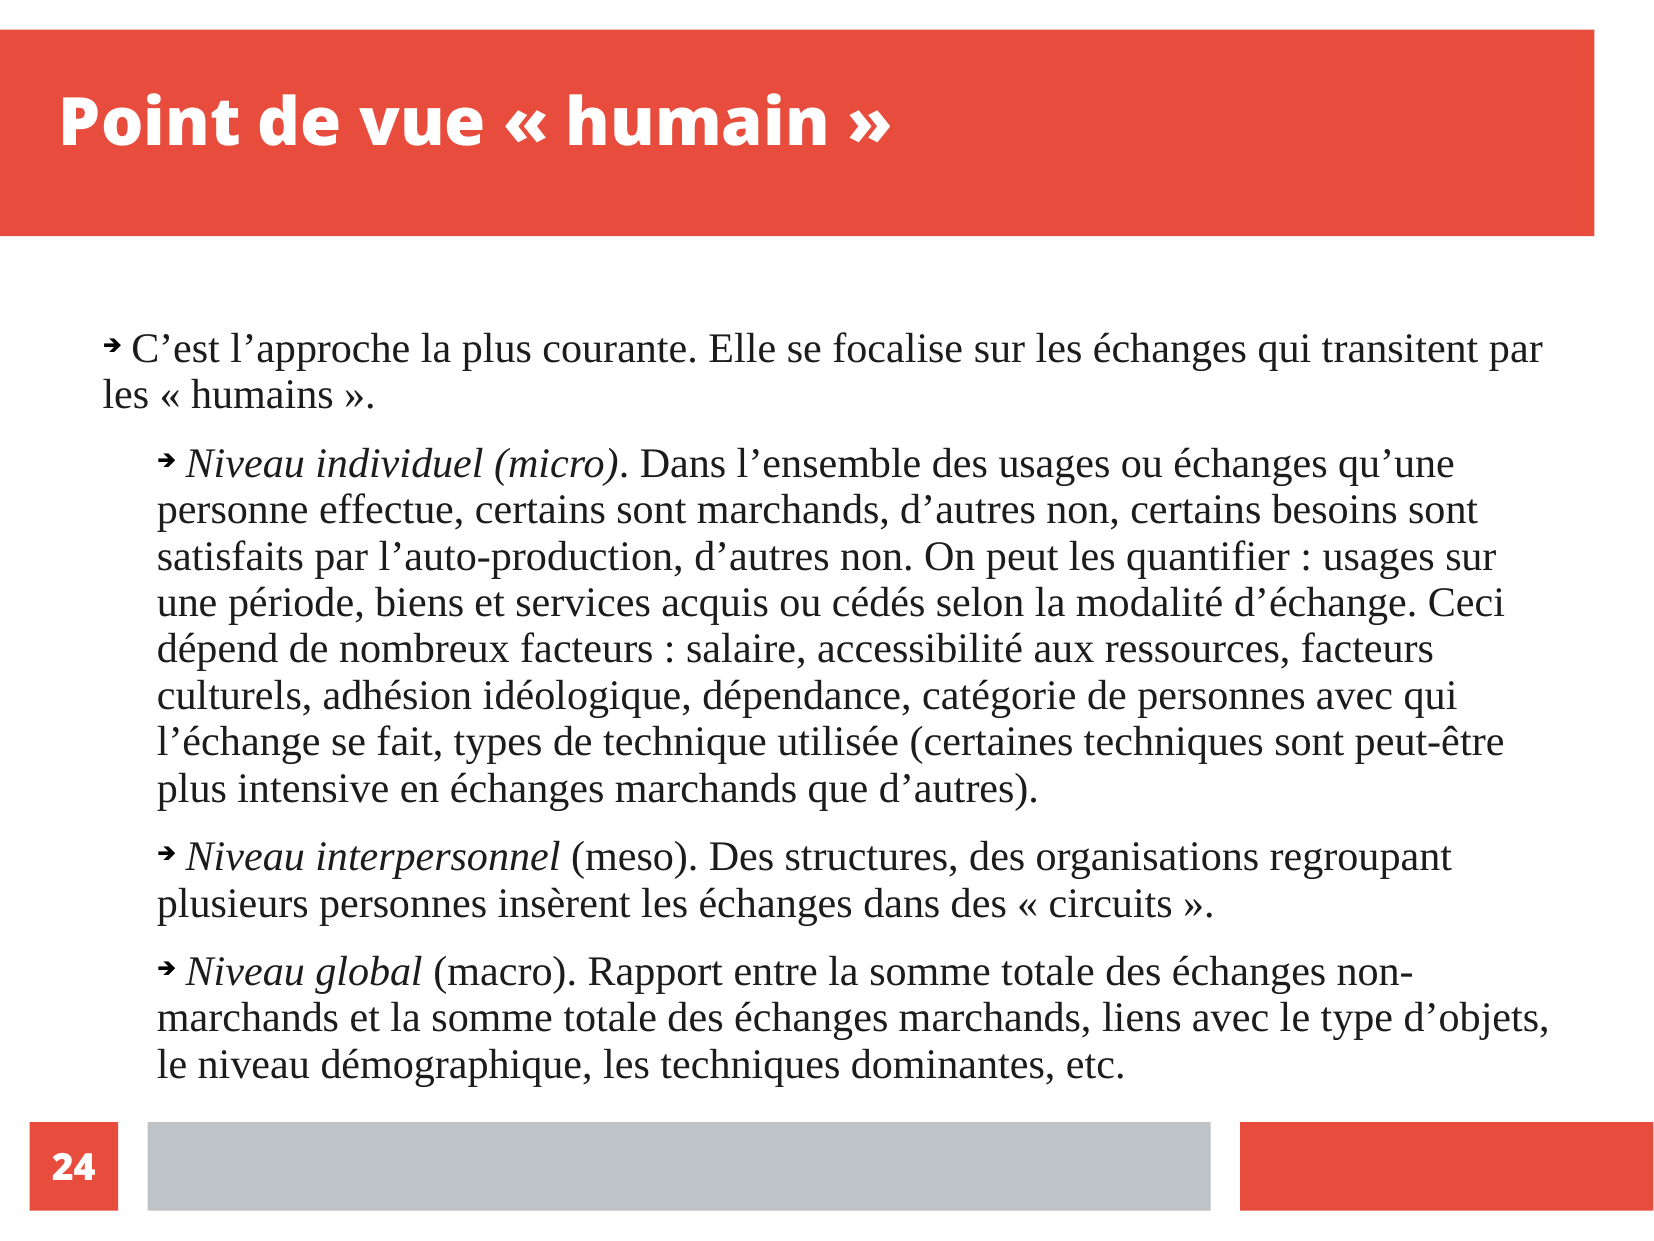

# Point de vue « humain »
 C’est l’approche la plus courante. Elle se focalise sur les échanges qui transitent par les « humains ».
 Niveau individuel (micro). Dans l’ensemble des usages ou échanges qu’une personne effectue, certains sont marchands, d’autres non, certains besoins sont satisfaits par l’auto-production, d’autres non. On peut les quantifier : usages sur une période, biens et services acquis ou cédés selon la modalité d’échange. Ceci dépend de nombreux facteurs : salaire, accessibilité aux ressources, facteurs culturels, adhésion idéologique, dépendance, catégorie de personnes avec qui l’échange se fait, types de technique utilisée (certaines techniques sont peut-être plus intensive en échanges marchands que d’autres).
 Niveau interpersonnel (meso). Des structures, des organisations regroupant plusieurs personnes insèrent les échanges dans des « circuits ».
 Niveau global (macro). Rapport entre la somme totale des échanges non-marchands et la somme totale des échanges marchands, liens avec le type d’objets, le niveau démographique, les techniques dominantes, etc.
24